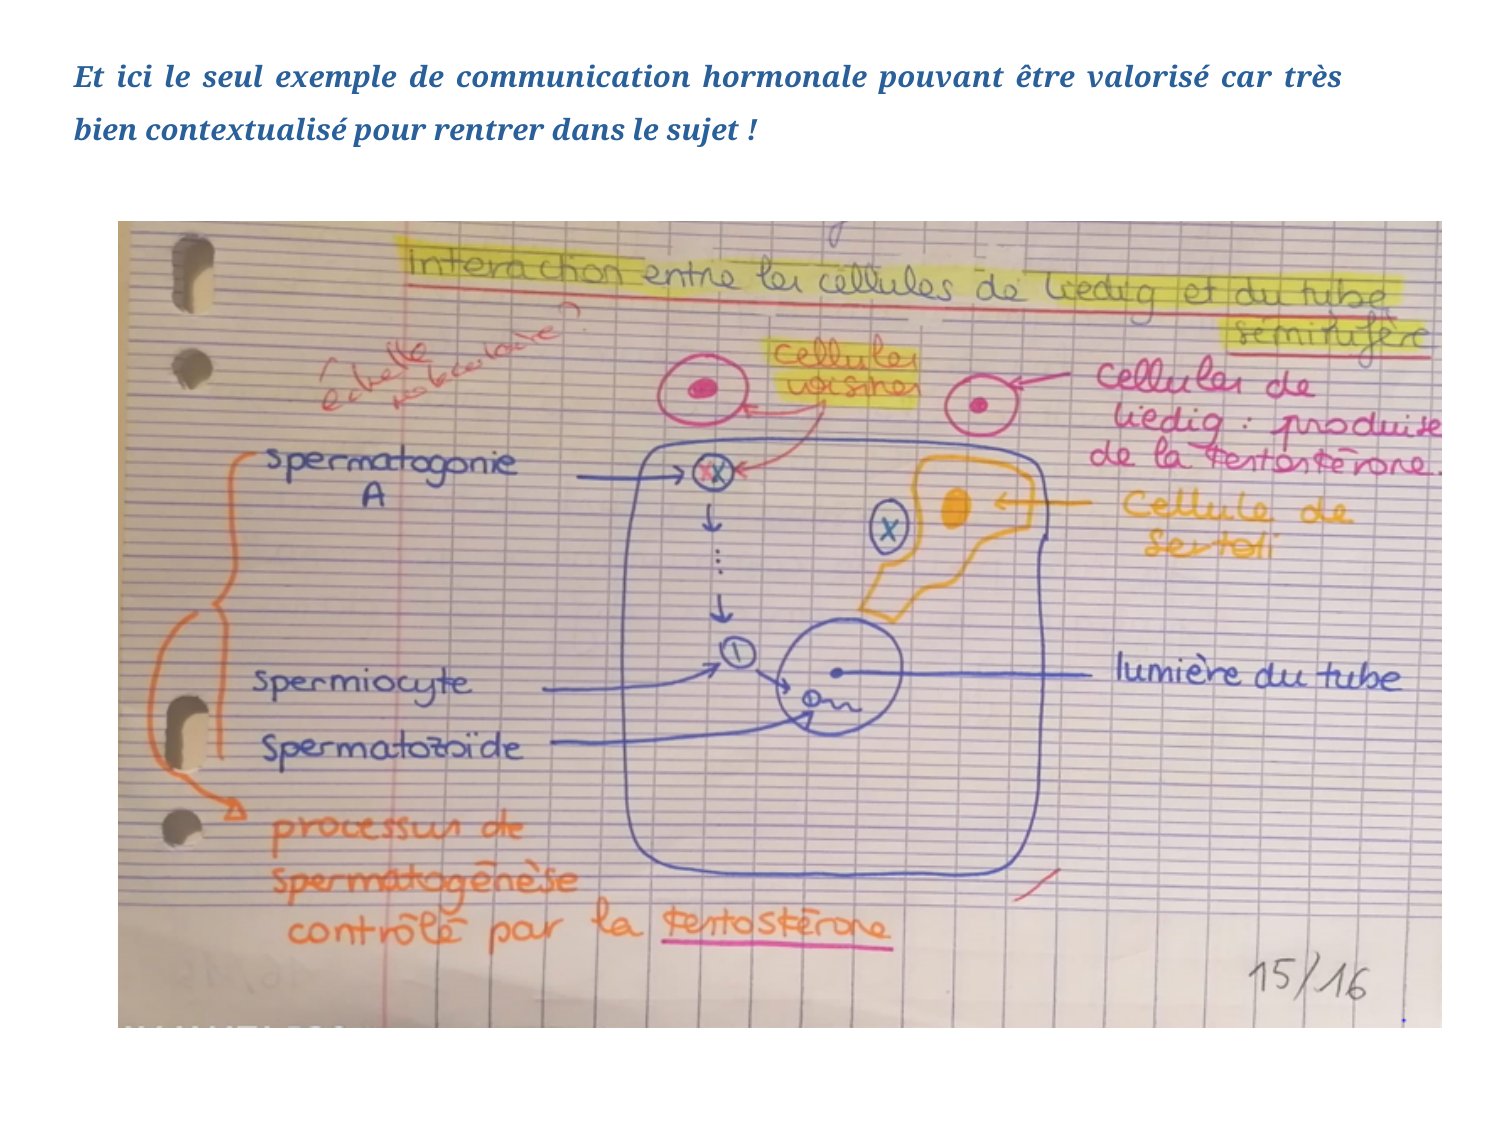

Et ici le seul exemple de communication hormonale pouvant être valorisé car très bien contextualisé pour rentrer dans le sujet !